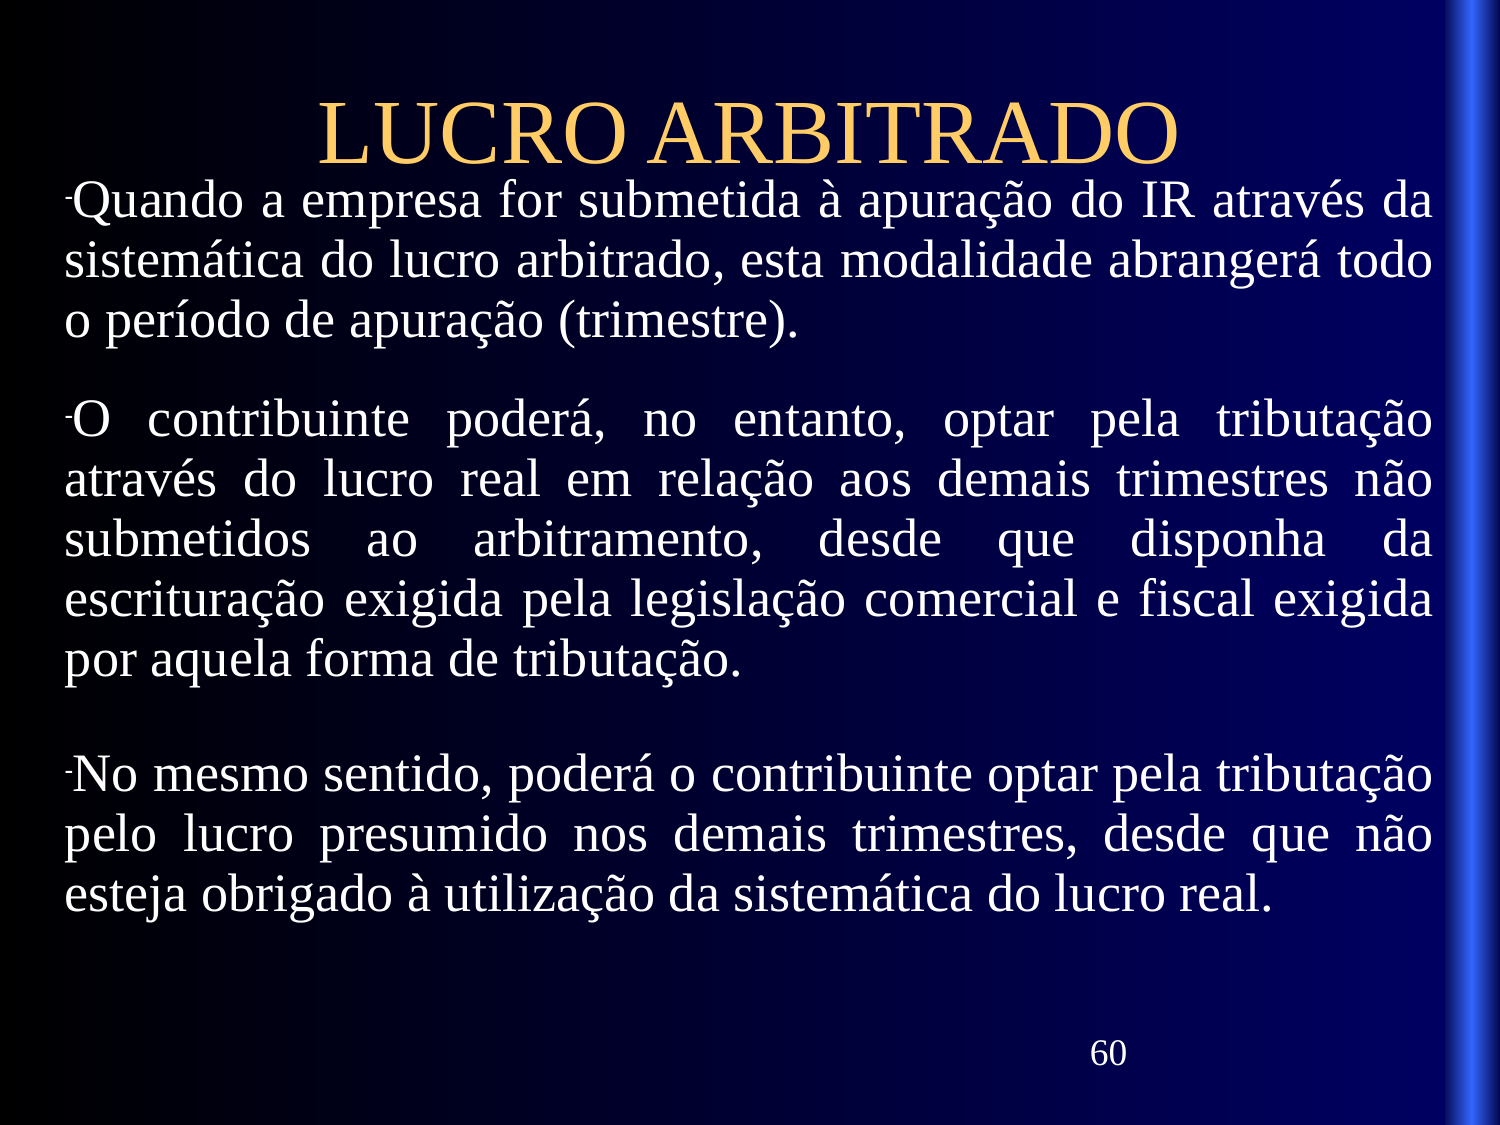

# LUCRO ARBITRADO
Quando a empresa for submetida à apuração do IR através da sistemática do lucro arbitrado, esta modalidade abrangerá todo o período de apuração (trimestre).
O contribuinte poderá, no entanto, optar pela tributação através do lucro real em relação aos demais trimestres não submetidos ao arbitramento, desde que disponha da escrituração exigida pela legislação comercial e fiscal exigida por aquela forma de tributação.
No mesmo sentido, poderá o contribuinte optar pela tributação pelo lucro presumido nos demais trimestres, desde que não esteja obrigado à utilização da sistemática do lucro real.